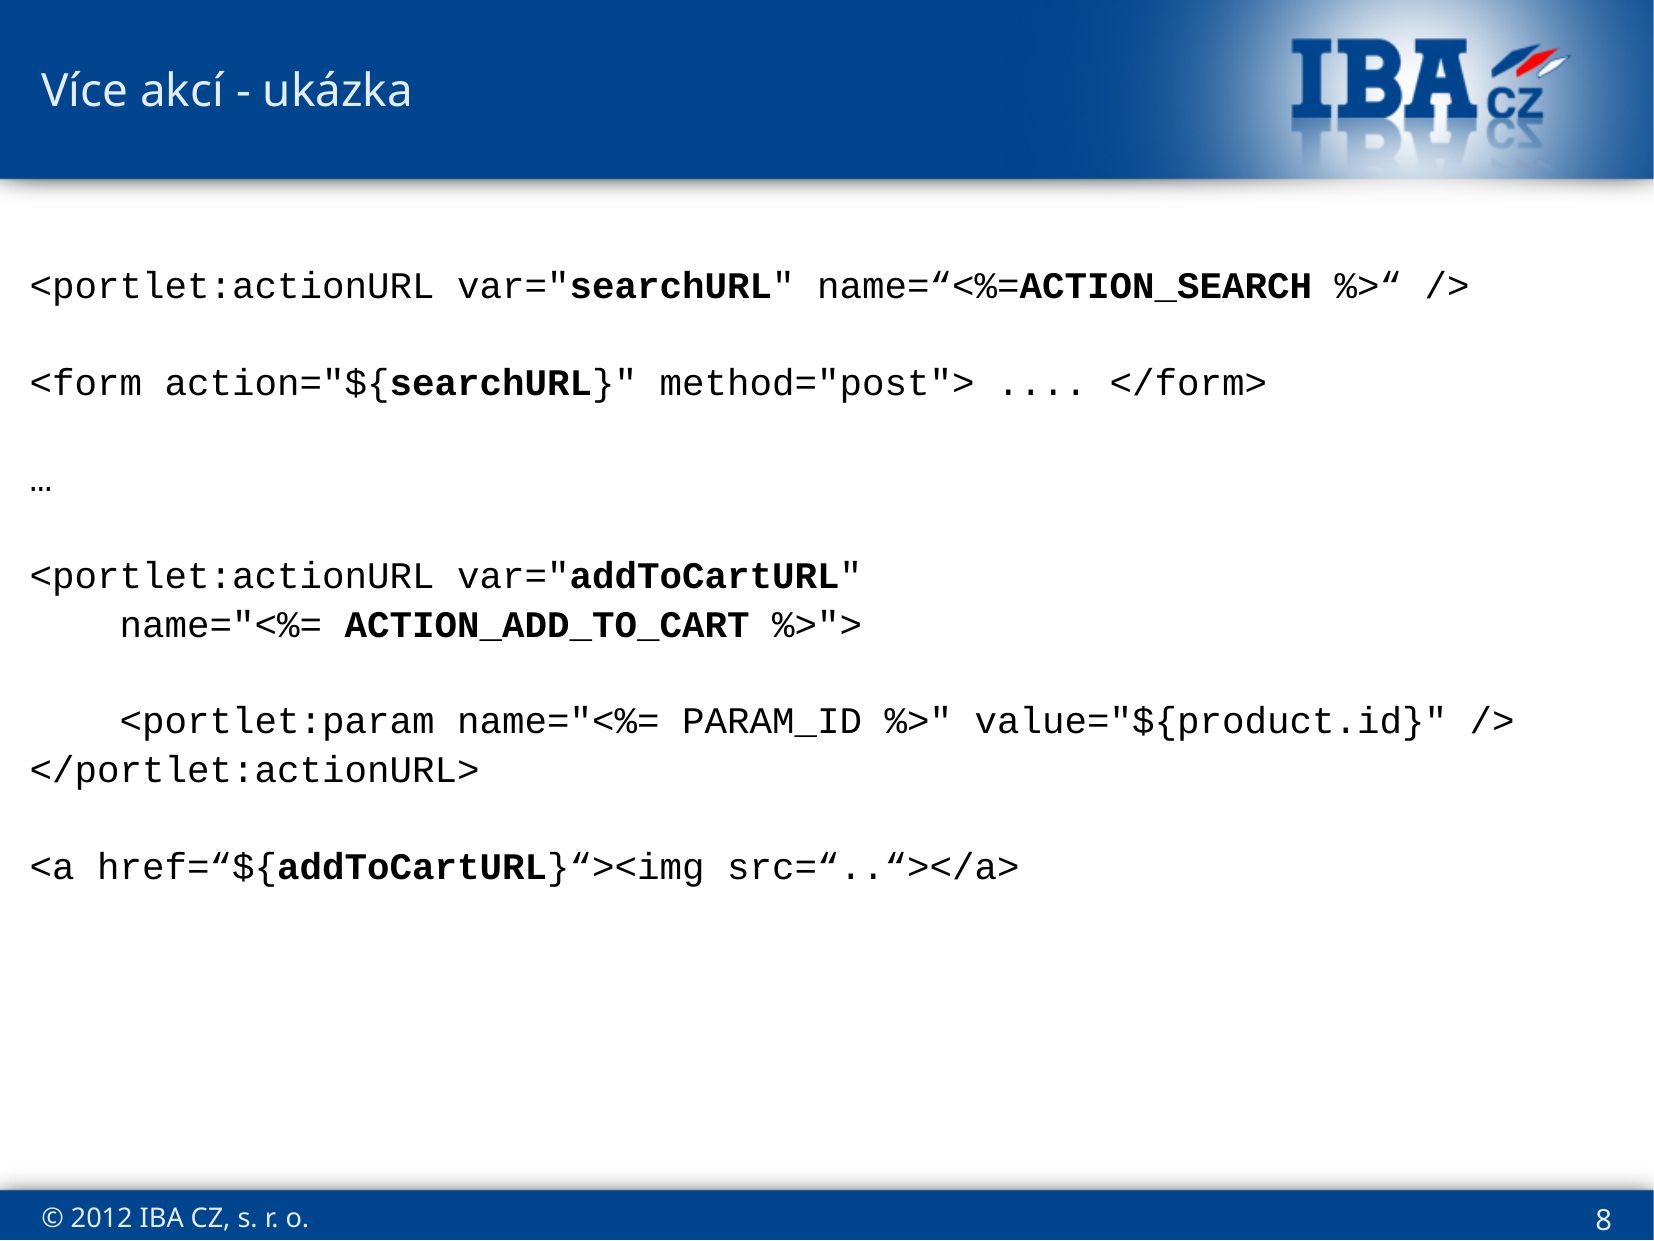

# Více akcí - ukázka
<portlet:actionURL var="searchURL" name=“<%=ACTION_SEARCH %>“ />
<form action="${searchURL}" method="post"> .... </form>
…
<portlet:actionURL var="addToCartURL"
 name="<%= ACTION_ADD_TO_CART %>">
 <portlet:param name="<%= PARAM_ID %>" value="${product.id}" />
</portlet:actionURL>
<a href=“${addToCartURL}“><img src=“..“></a>
8